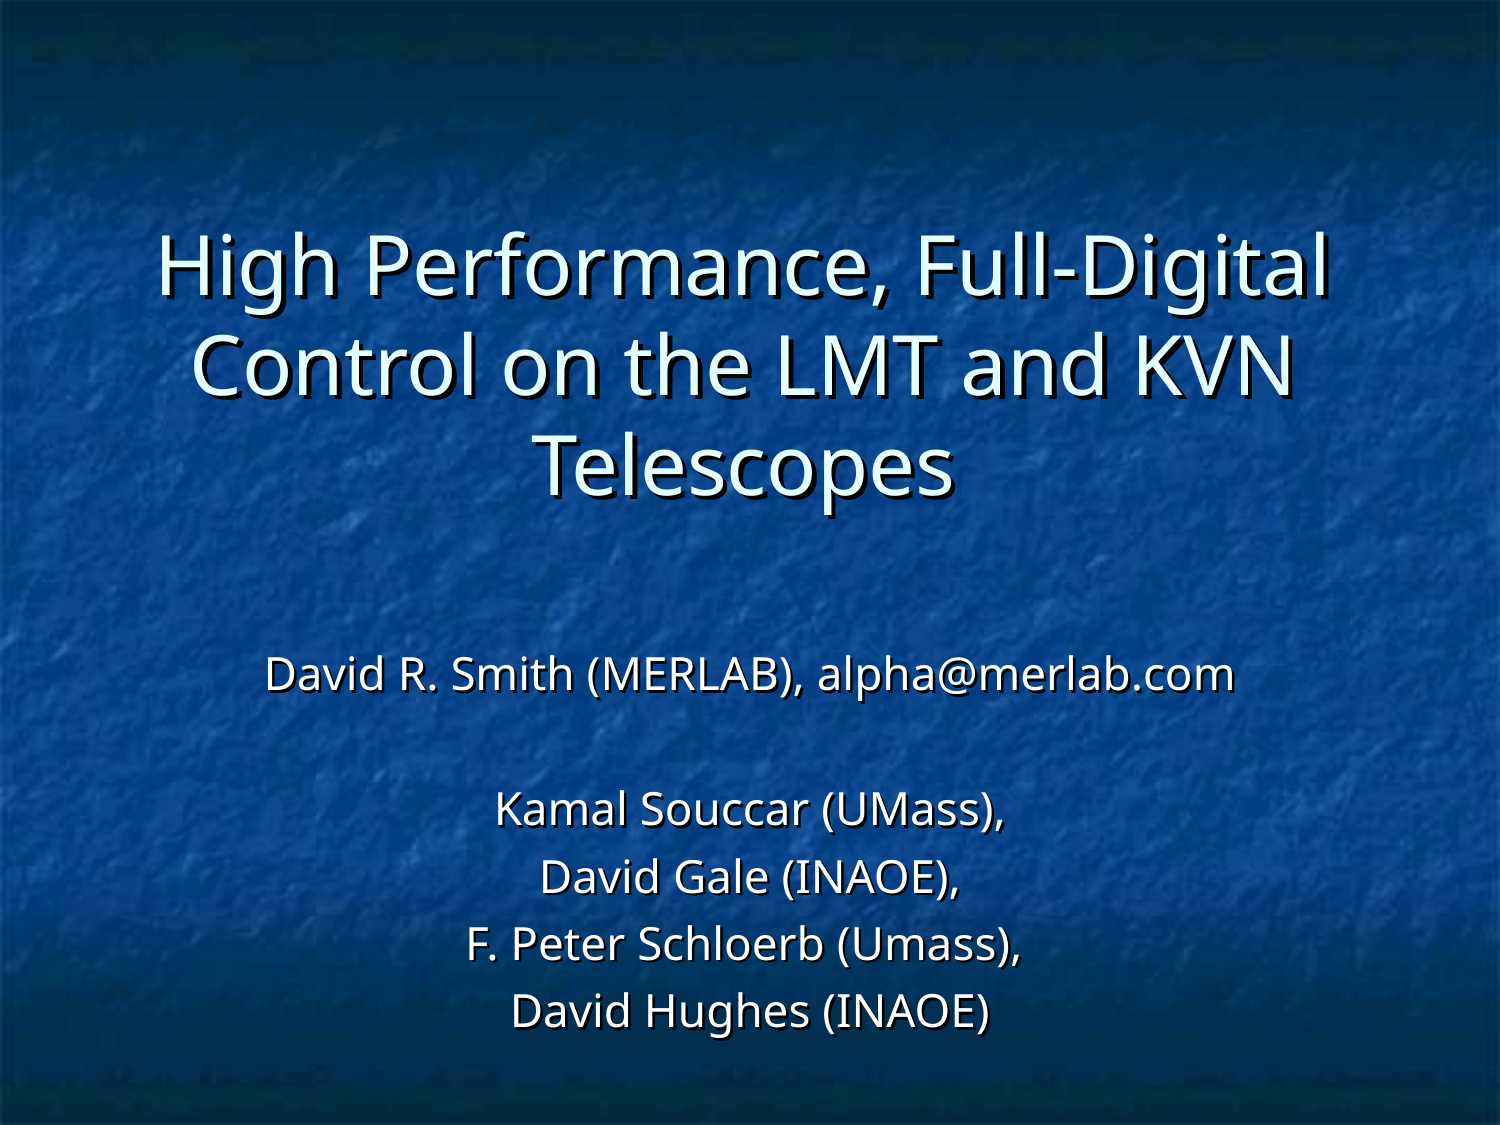

# High Performance, Full-Digital Control on the LMT and KVN Telescopes
David R. Smith (MERLAB), alpha@merlab.com
Kamal Souccar (UMass),
David Gale (INAOE),
F. Peter Schloerb (Umass),
David Hughes (INAOE)